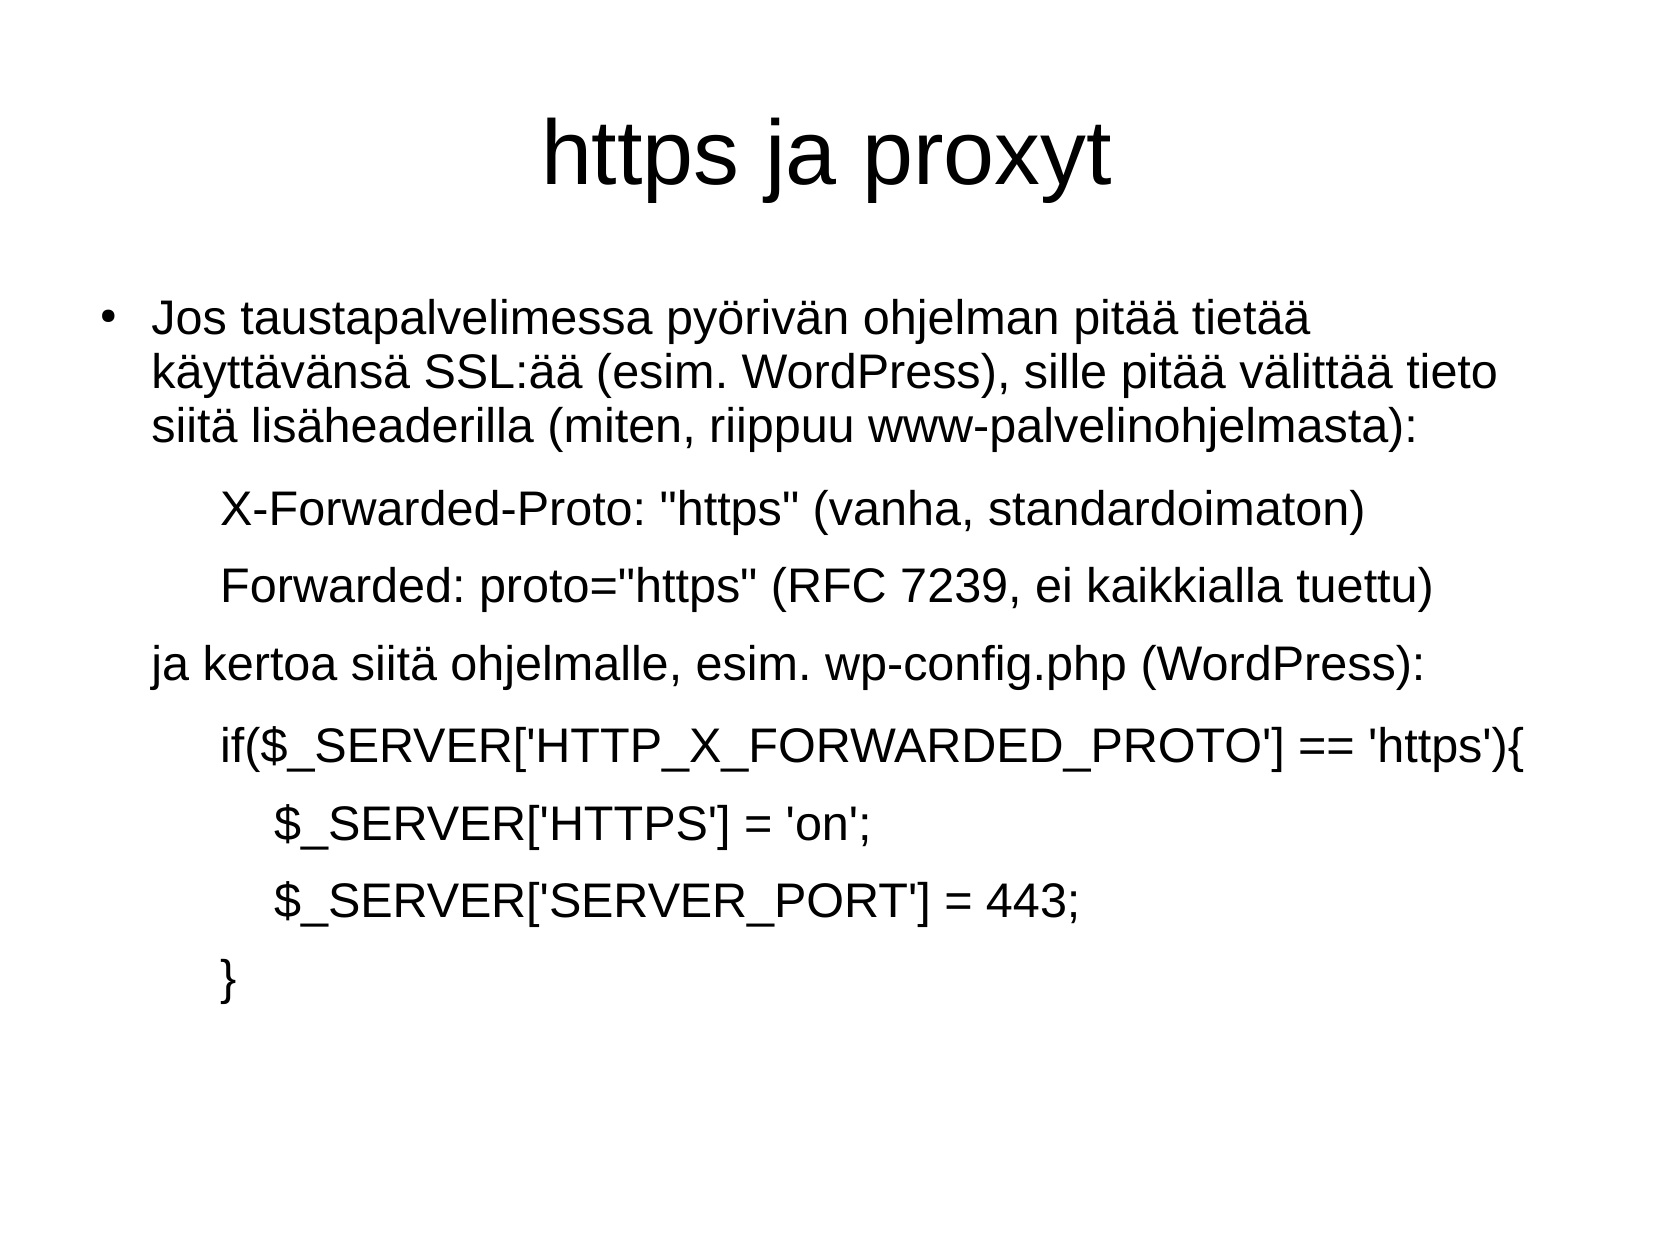

# https ja proxyt
Jos taustapalvelimessa pyörivän ohjelman pitää tietää käyttävänsä SSL:ää (esim. WordPress), sille pitää välittää tieto siitä lisäheaderilla (miten, riippuu www-palvelinohjelmasta):
X-Forwarded-Proto: "https" (vanha, standardoimaton)
Forwarded: proto="https" (RFC 7239, ei kaikkialla tuettu)
ja kertoa siitä ohjelmalle, esim. wp-config.php (WordPress):
if($_SERVER['HTTP_X_FORWARDED_PROTO'] == 'https'){
 $_SERVER['HTTPS'] = 'on';
 $_SERVER['SERVER_PORT'] = 443;
}